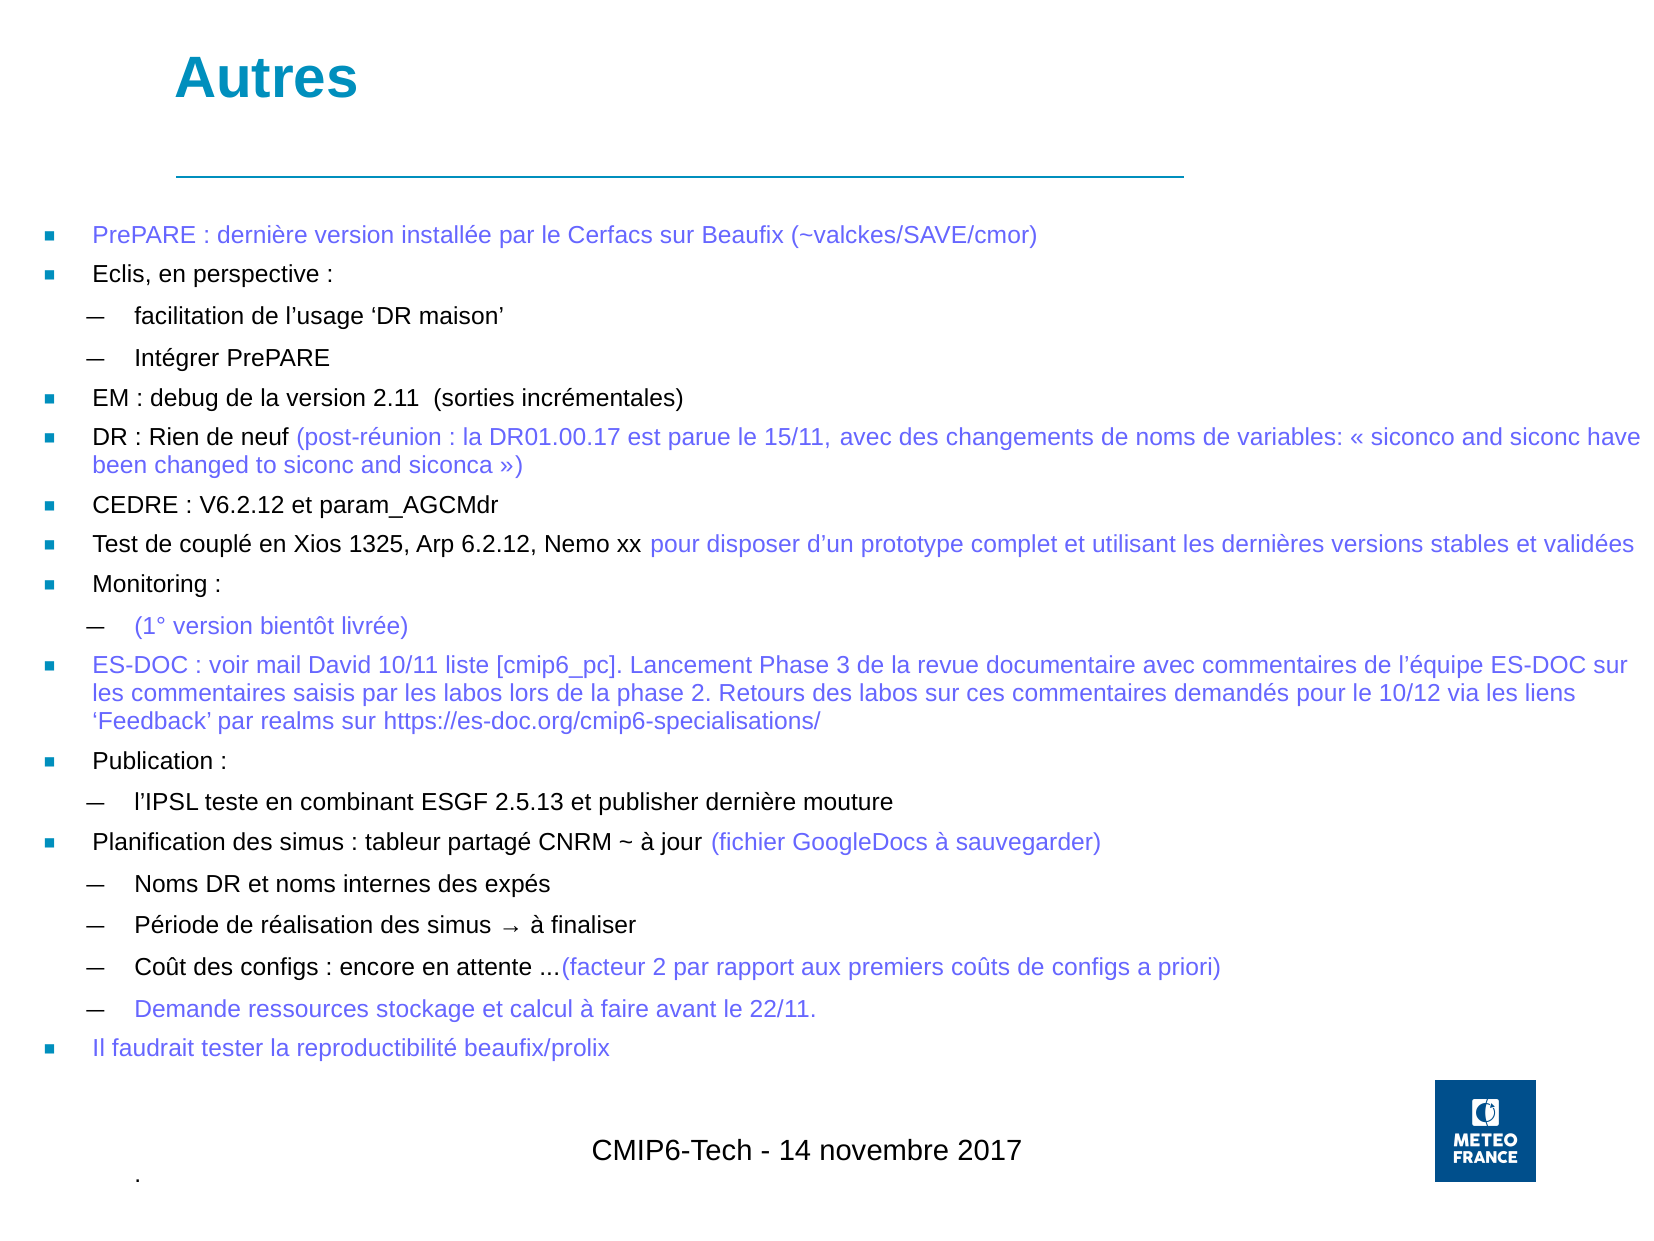

# Autres
PrePARE : dernière version installée par le Cerfacs sur Beaufix (~valckes/SAVE/cmor)
Eclis, en perspective :
facilitation de l’usage ‘DR maison’
Intégrer PrePARE
EM : debug de la version 2.11 (sorties incrémentales)
DR : Rien de neuf (post-réunion : la DR01.00.17 est parue le 15/11, avec des changements de noms de variables: « siconco and siconc have been changed to siconc and siconca »)
CEDRE : V6.2.12 et param_AGCMdr
Test de couplé en Xios 1325, Arp 6.2.12, Nemo xx pour disposer d’un prototype complet et utilisant les dernières versions stables et validées
Monitoring :
(1° version bientôt livrée)
ES-DOC : voir mail David 10/11 liste [cmip6_pc]. Lancement Phase 3 de la revue documentaire avec commentaires de l’équipe ES-DOC sur les commentaires saisis par les labos lors de la phase 2. Retours des labos sur ces commentaires demandés pour le 10/12 via les liens ‘Feedback’ par realms sur https://es-doc.org/cmip6-specialisations/
Publication :
l’IPSL teste en combinant ESGF 2.5.13 et publisher dernière mouture
Planification des simus : tableur partagé CNRM ~ à jour (fichier GoogleDocs à sauvegarder)
Noms DR et noms internes des expés
Période de réalisation des simus → à finaliser
Coût des configs : encore en attente ...(facteur 2 par rapport aux premiers coûts de configs a priori)
Demande ressources stockage et calcul à faire avant le 22/11.
Il faudrait tester la reproductibilité beaufix/prolix
.
CMIP6-Tech - 14 novembre 2017